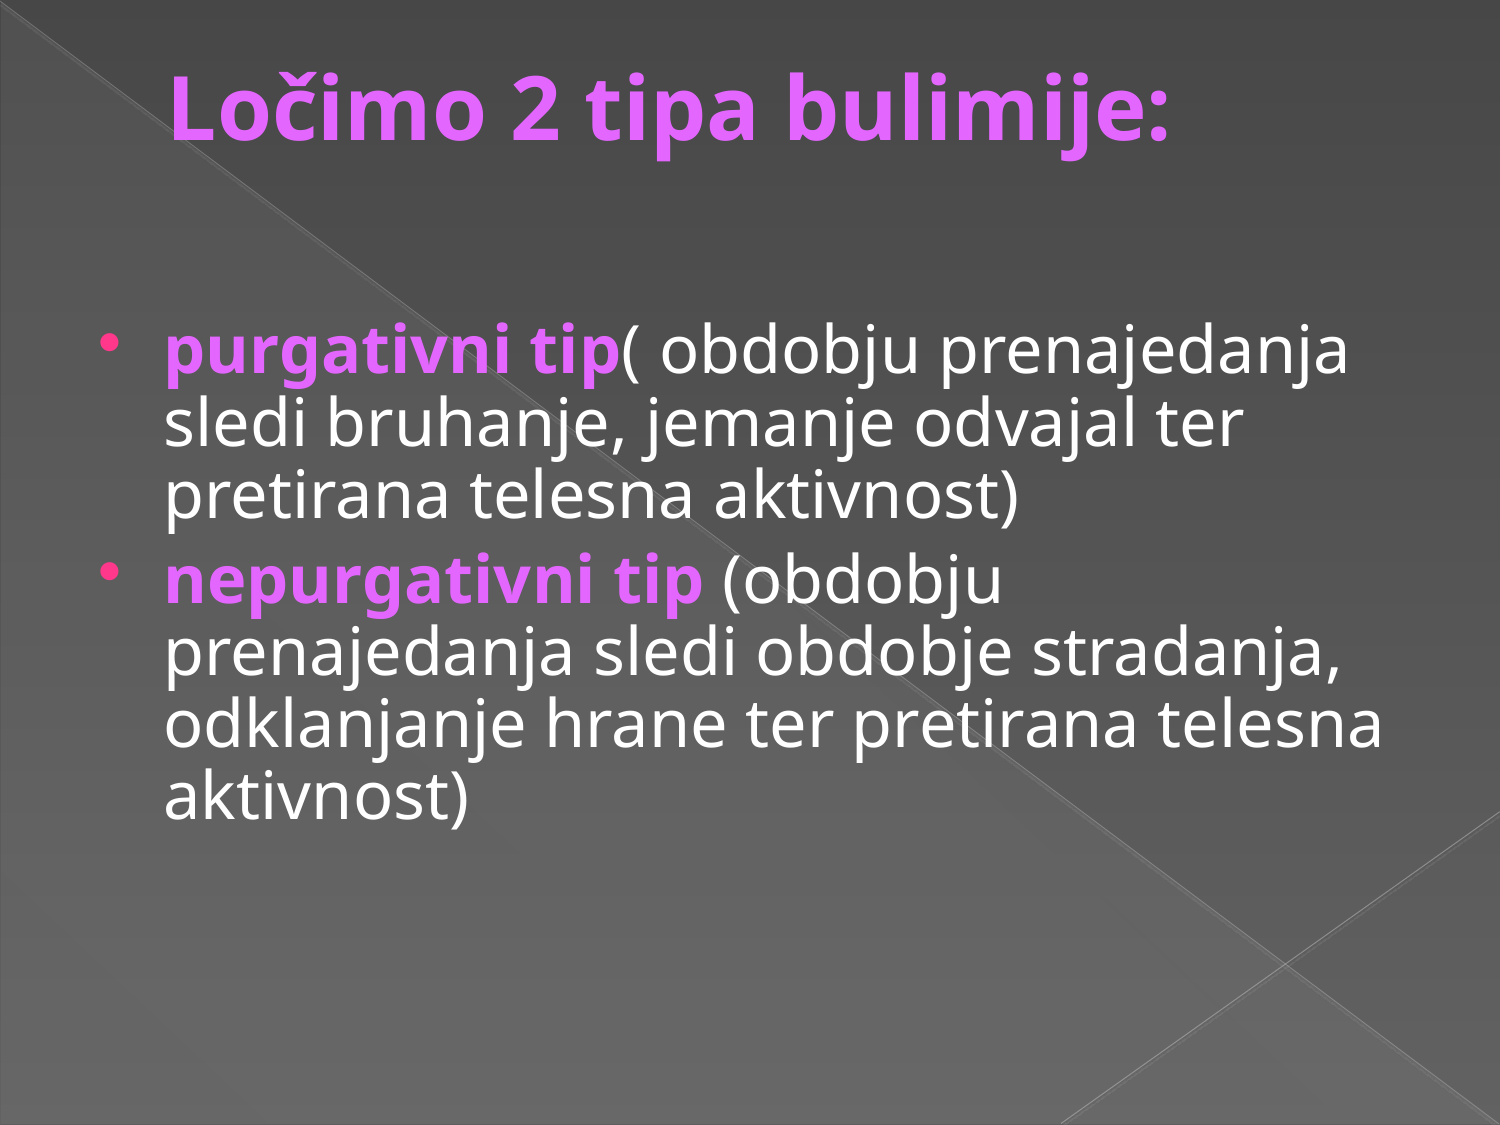

# Ločimo 2 tipa bulimije:
purgativni tip( obdobju prenajedanja sledi bruhanje, jemanje odvajal ter pretirana telesna aktivnost)
nepurgativni tip (obdobju prenajedanja sledi obdobje stradanja, odklanjanje hrane ter pretirana telesna aktivnost)